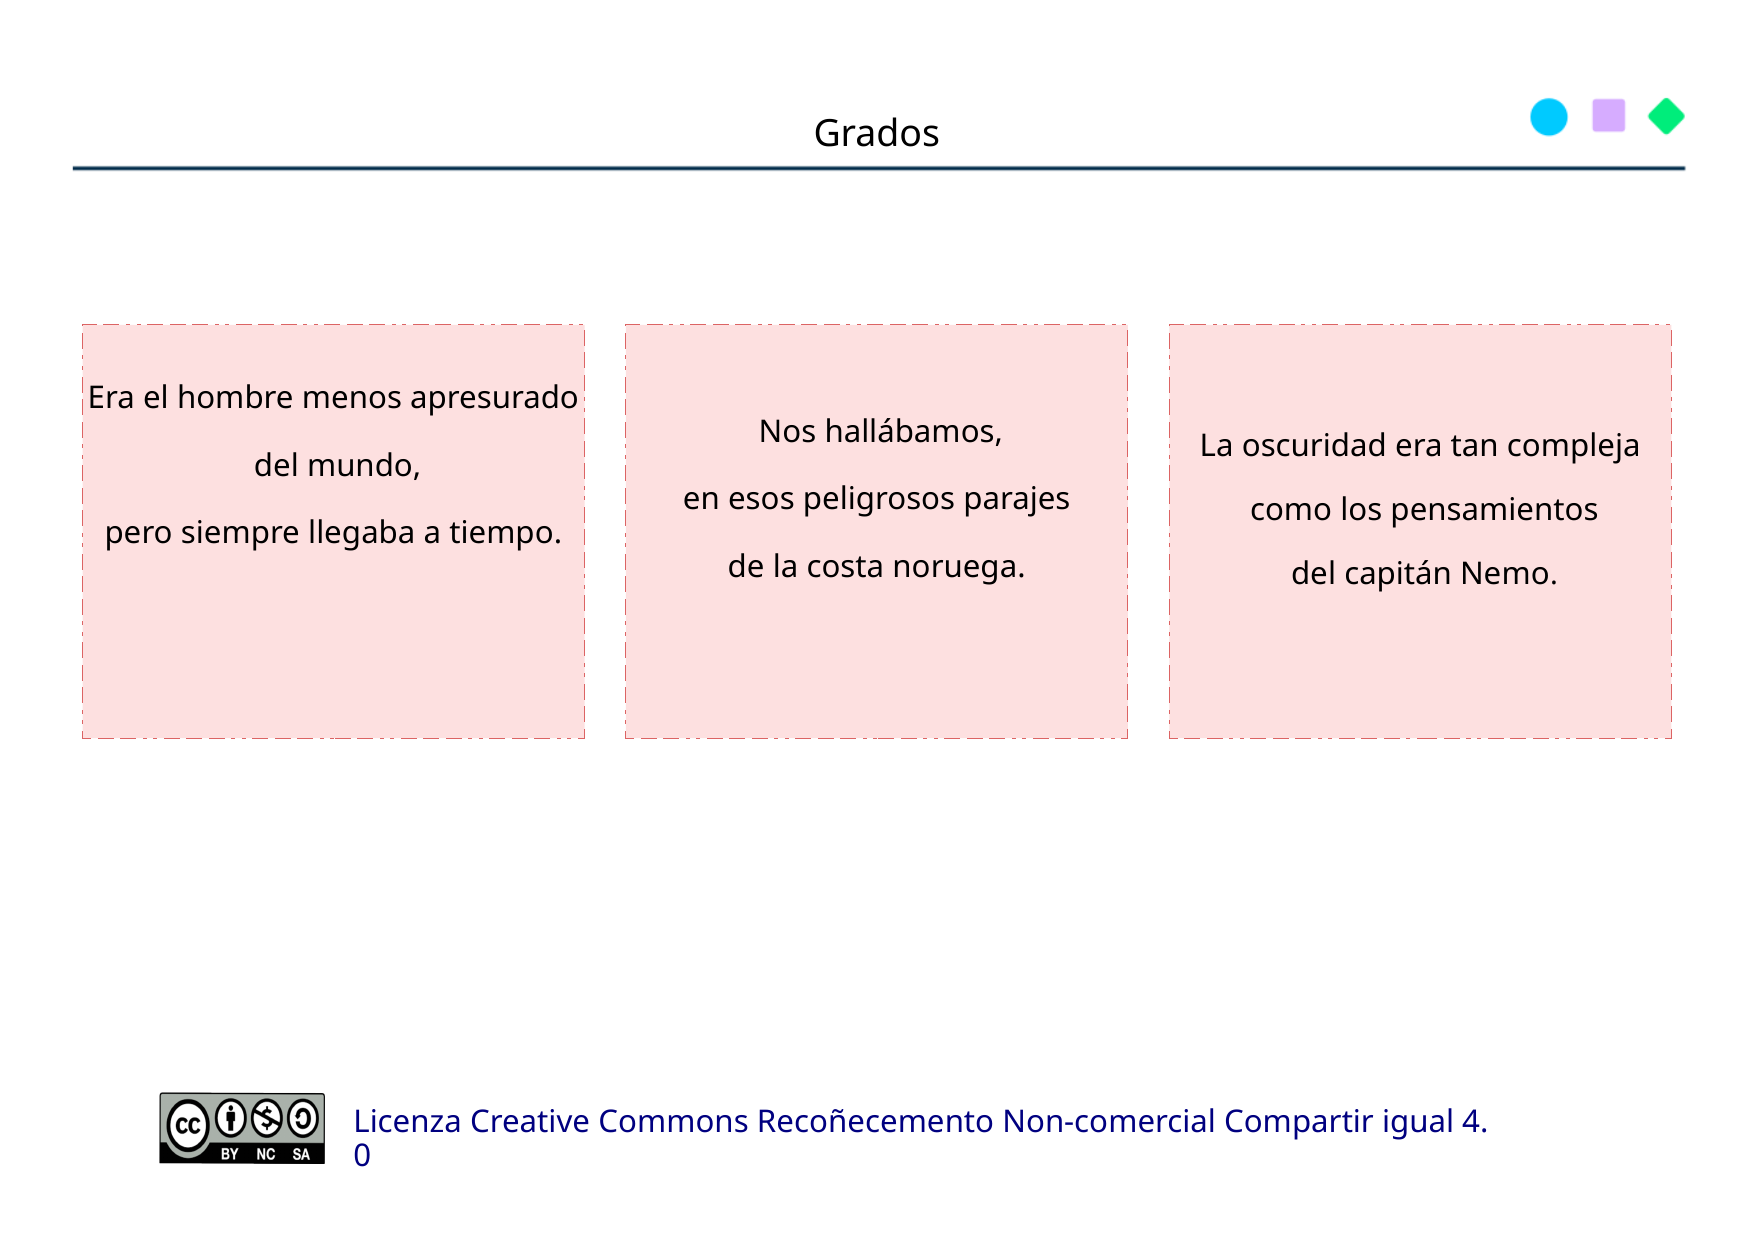

Grados
Era el hombre menos apresurado
 del mundo,
 pero siempre llegaba a tiempo.
 Nos hallábamos,
 en esos peligrosos parajes
de la costa noruega.
La oscuridad era tan compleja
 como los pensamientos
 del capitán Nemo.
Licenza Creative Commons Recoñecemento Non-comercial Compartir igual 4.0